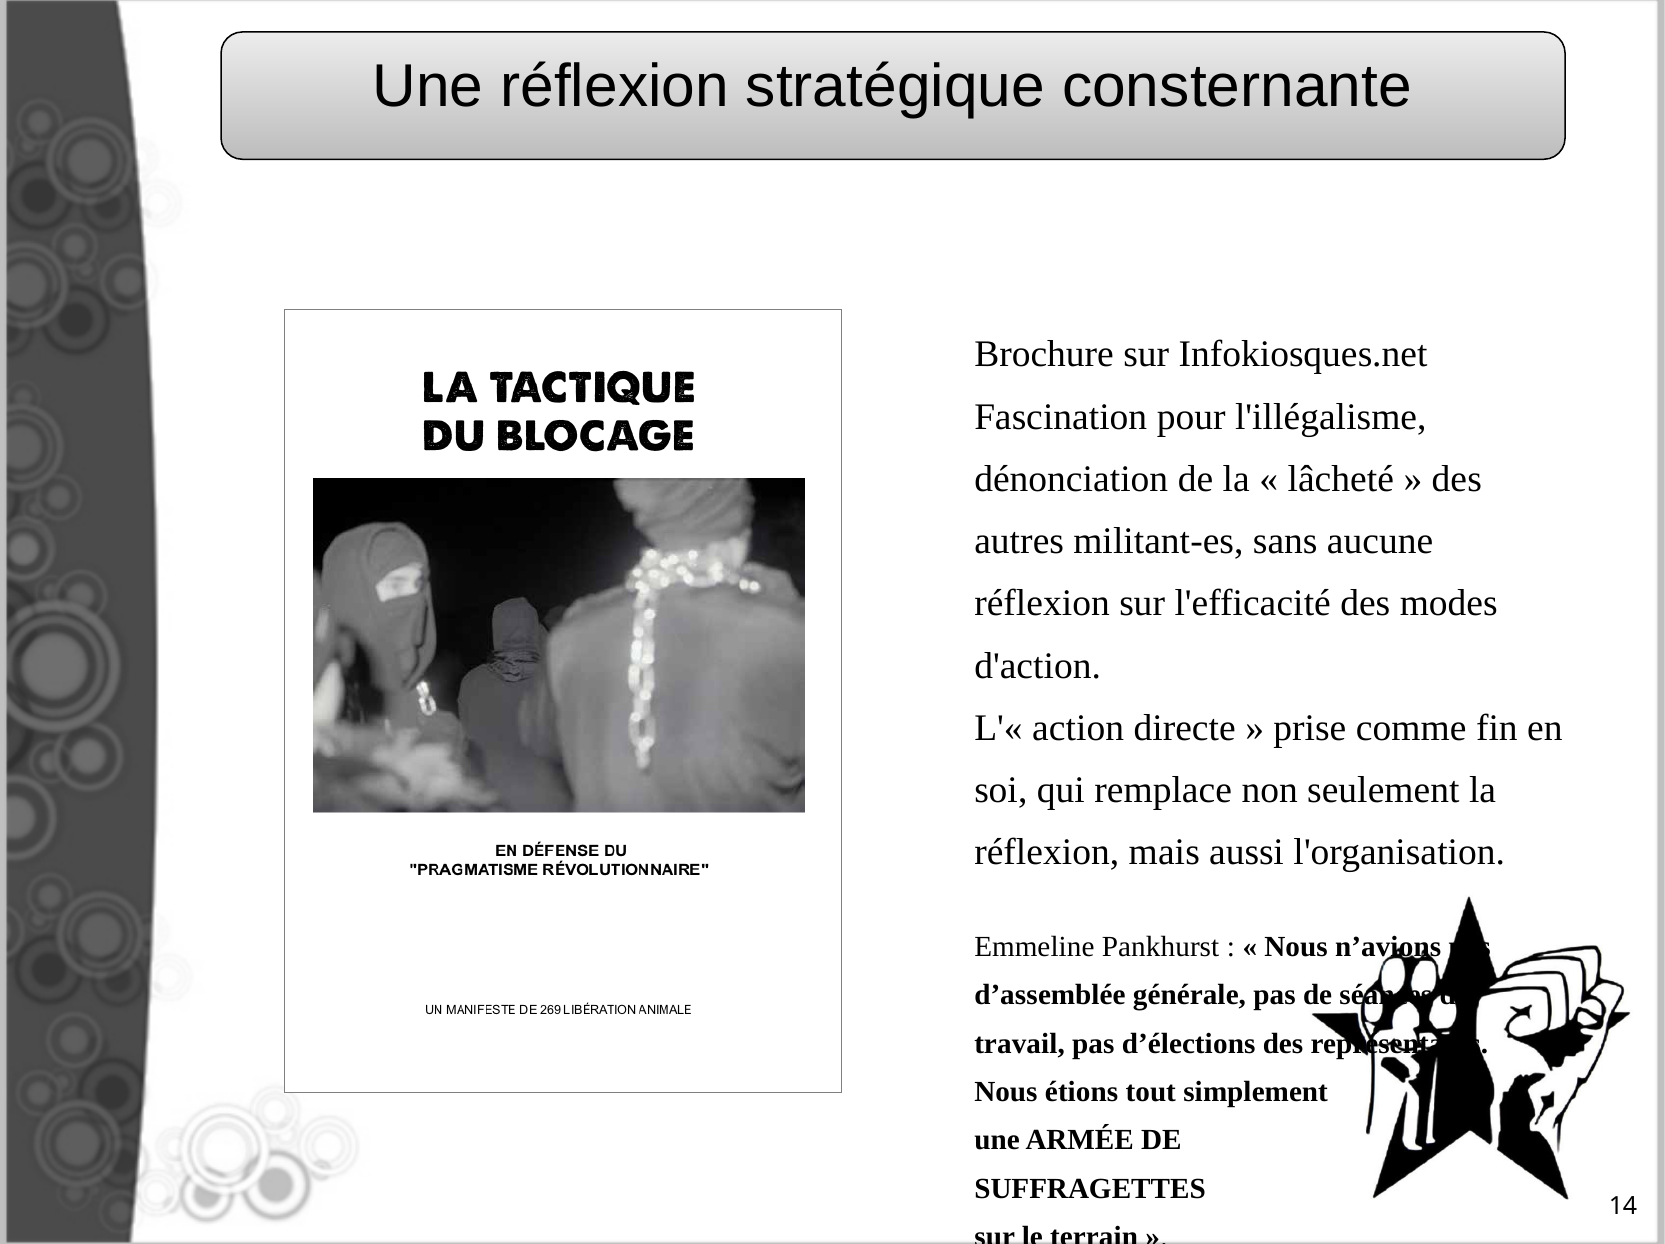

Une réflexion stratégique consternante
Brochure sur Infokiosques.net
Fascination pour l'illégalisme, dénonciation de la « lâcheté » des autres militant-es, sans aucune réflexion sur l'efficacité des modes d'action.
L'« action directe » prise comme fin en soi, qui remplace non seulement la réflexion, mais aussi l'organisation.
Emmeline Pankhurst : « Nous n’avions pas d’assemblée générale, pas de séances de travail, pas d’élections des représentants.
Nous étions tout simplement
une ARMÉE DE
SUFFRAGETTES
sur le terrain ».